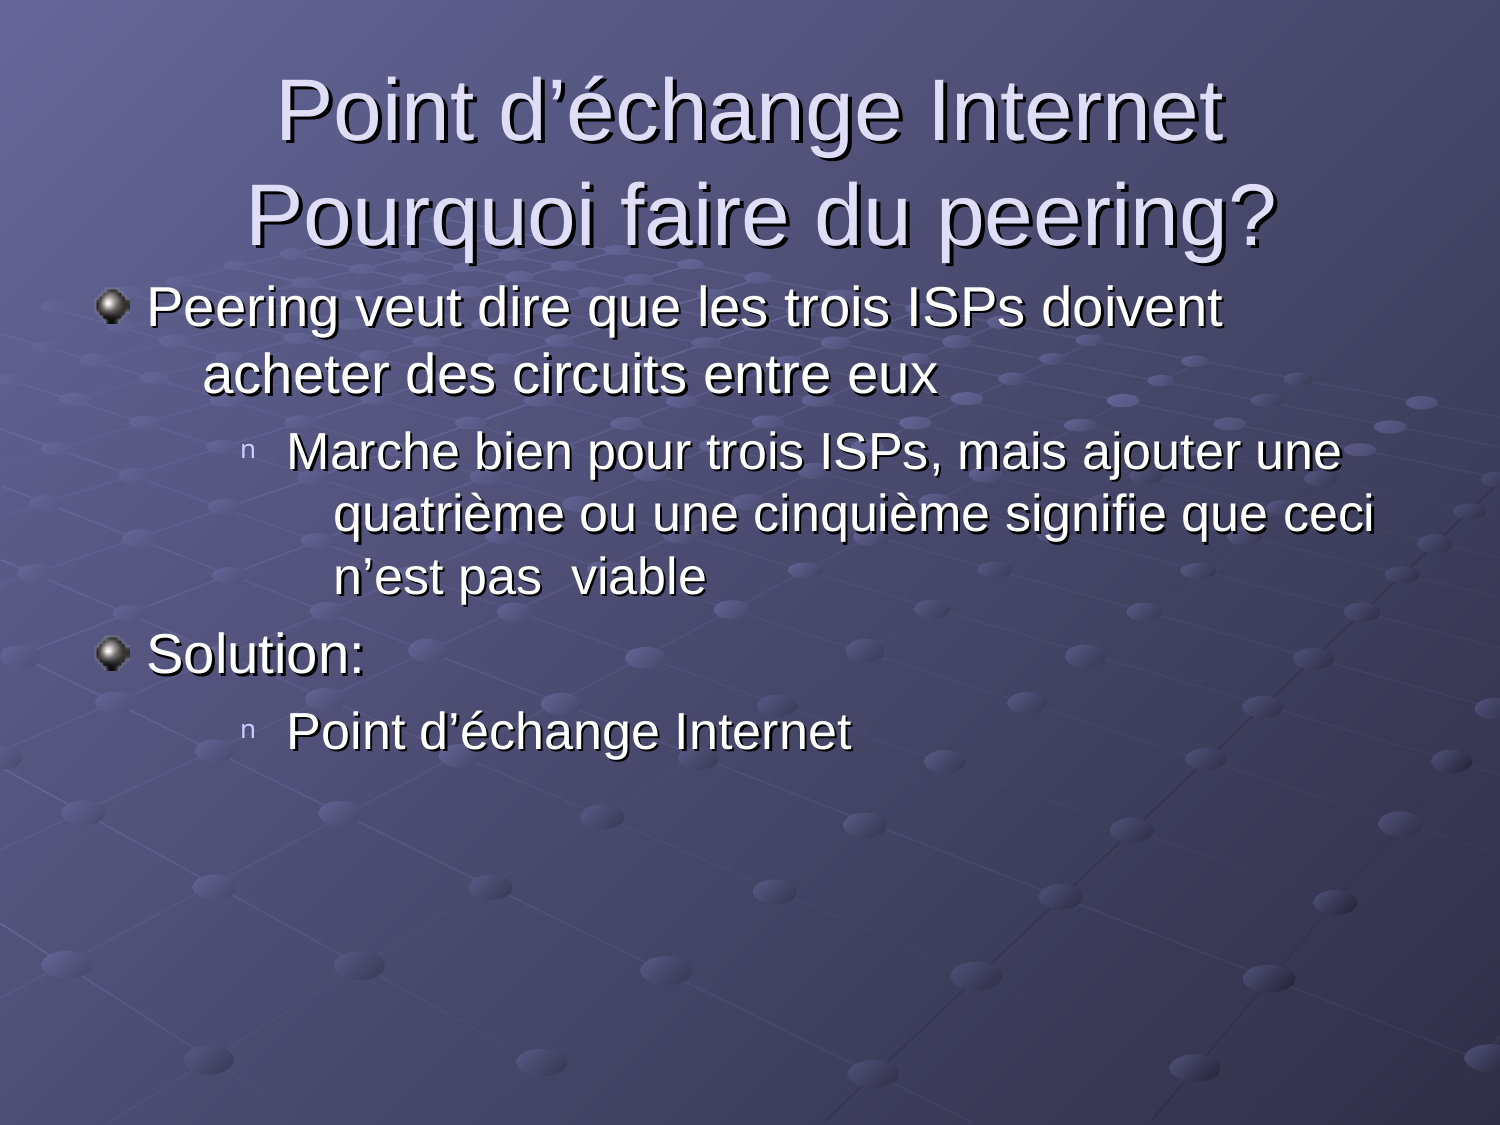

# Point d’échange Internet Pourquoi faire du peering?
Peering veut dire que les trois ISPs doivent acheter des circuits entre eux
Marche bien pour trois ISPs, mais ajouter une quatrième ou une cinquième signifie que ceci n’est pas viable
Solution:
Point d’échange Internet